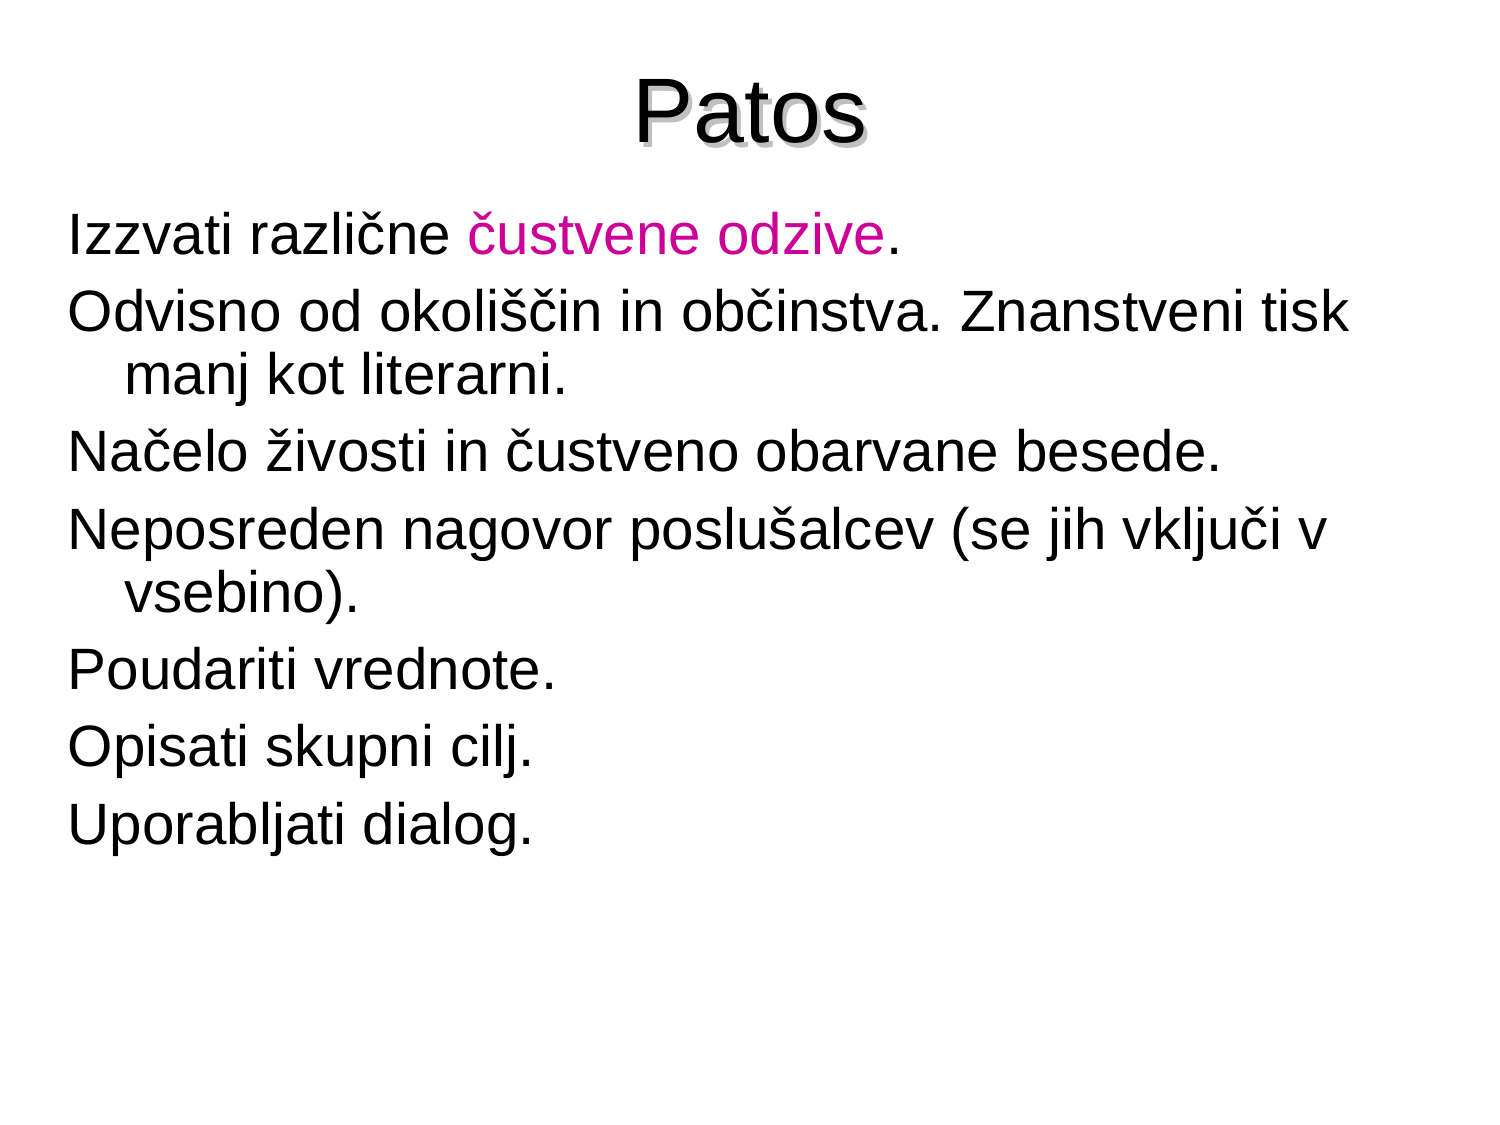

# Patos
Izzvati različne čustvene odzive.
Odvisno od okoliščin in občinstva. Znanstveni tisk manj kot literarni.
Načelo živosti in čustveno obarvane besede.
Neposreden nagovor poslušalcev (se jih vključi v vsebino).
Poudariti vrednote.
Opisati skupni cilj.
Uporabljati dialog.